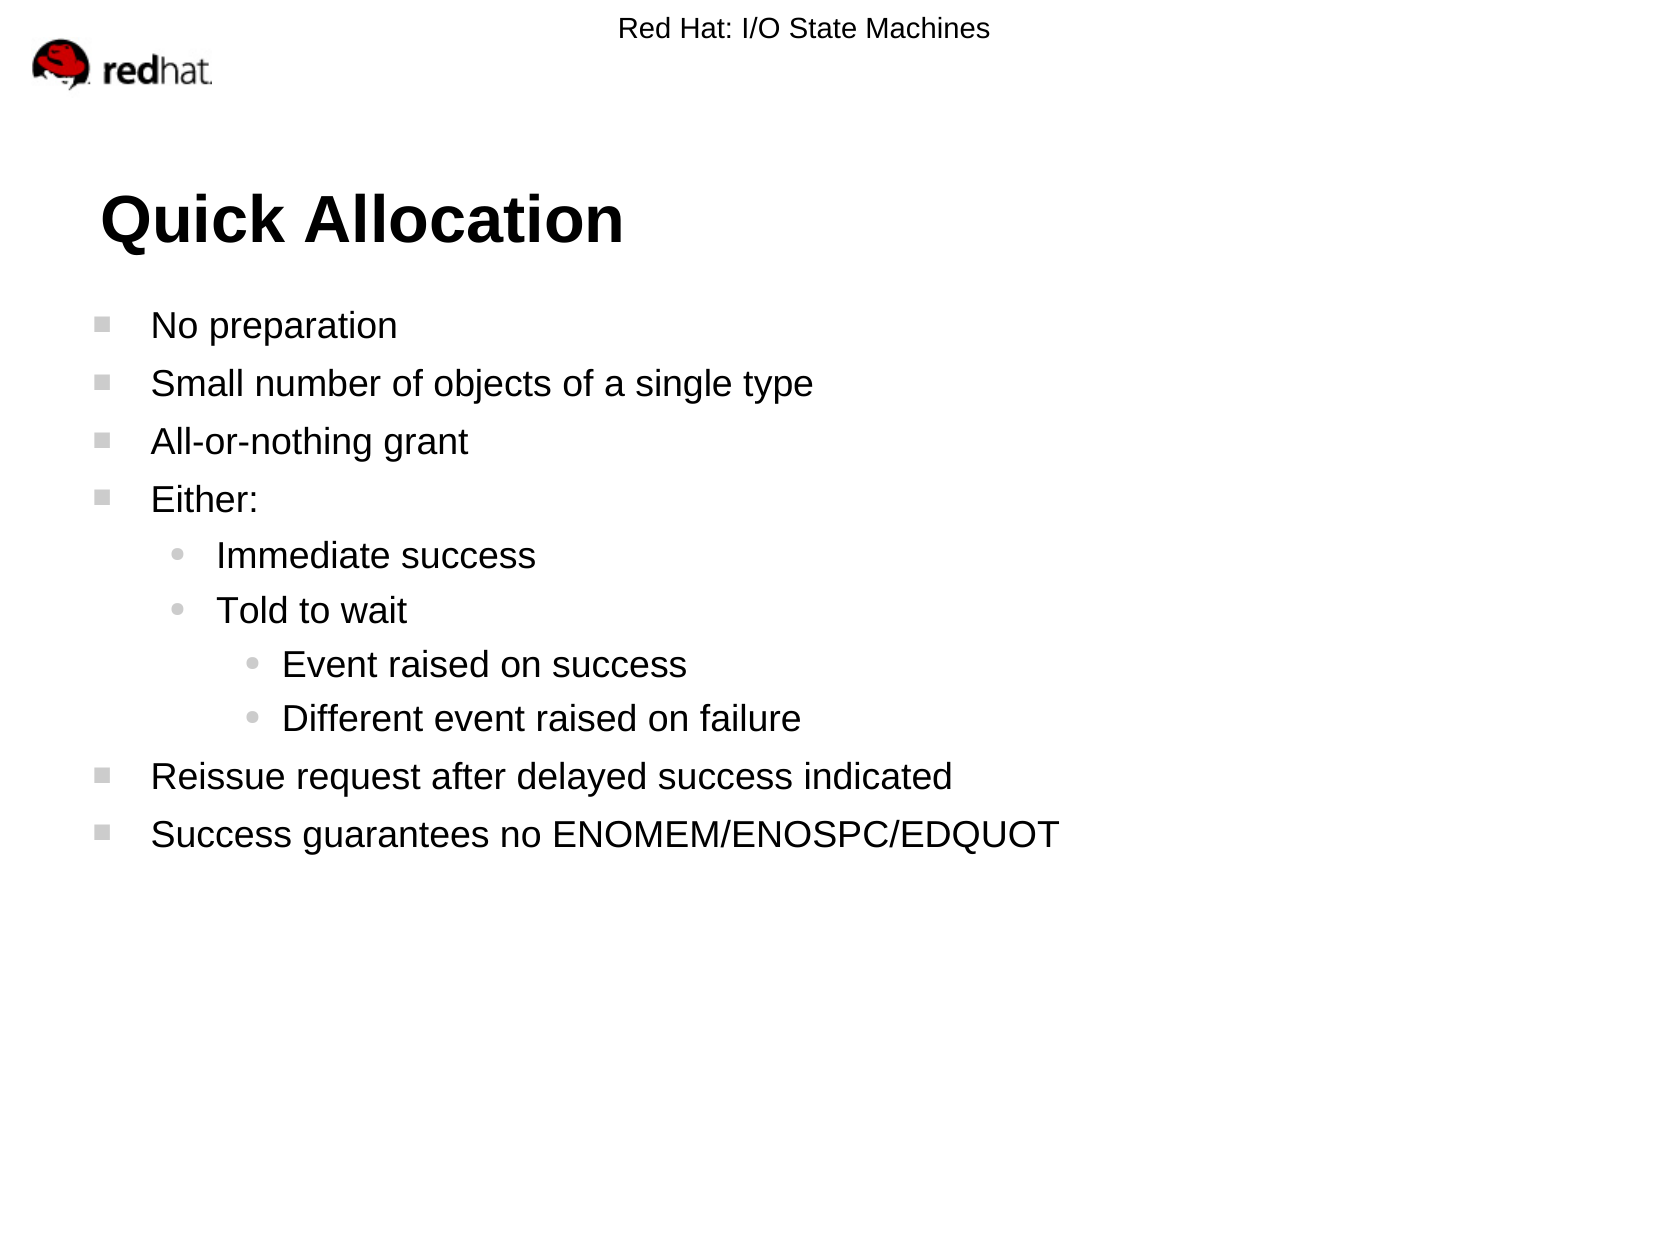

# Quick Allocation
No preparation
Small number of objects of a single type
All-or-nothing grant
Either:
Immediate success
Told to wait
Event raised on success
Different event raised on failure
Reissue request after delayed success indicated
Success guarantees no ENOMEM/ENOSPC/EDQUOT